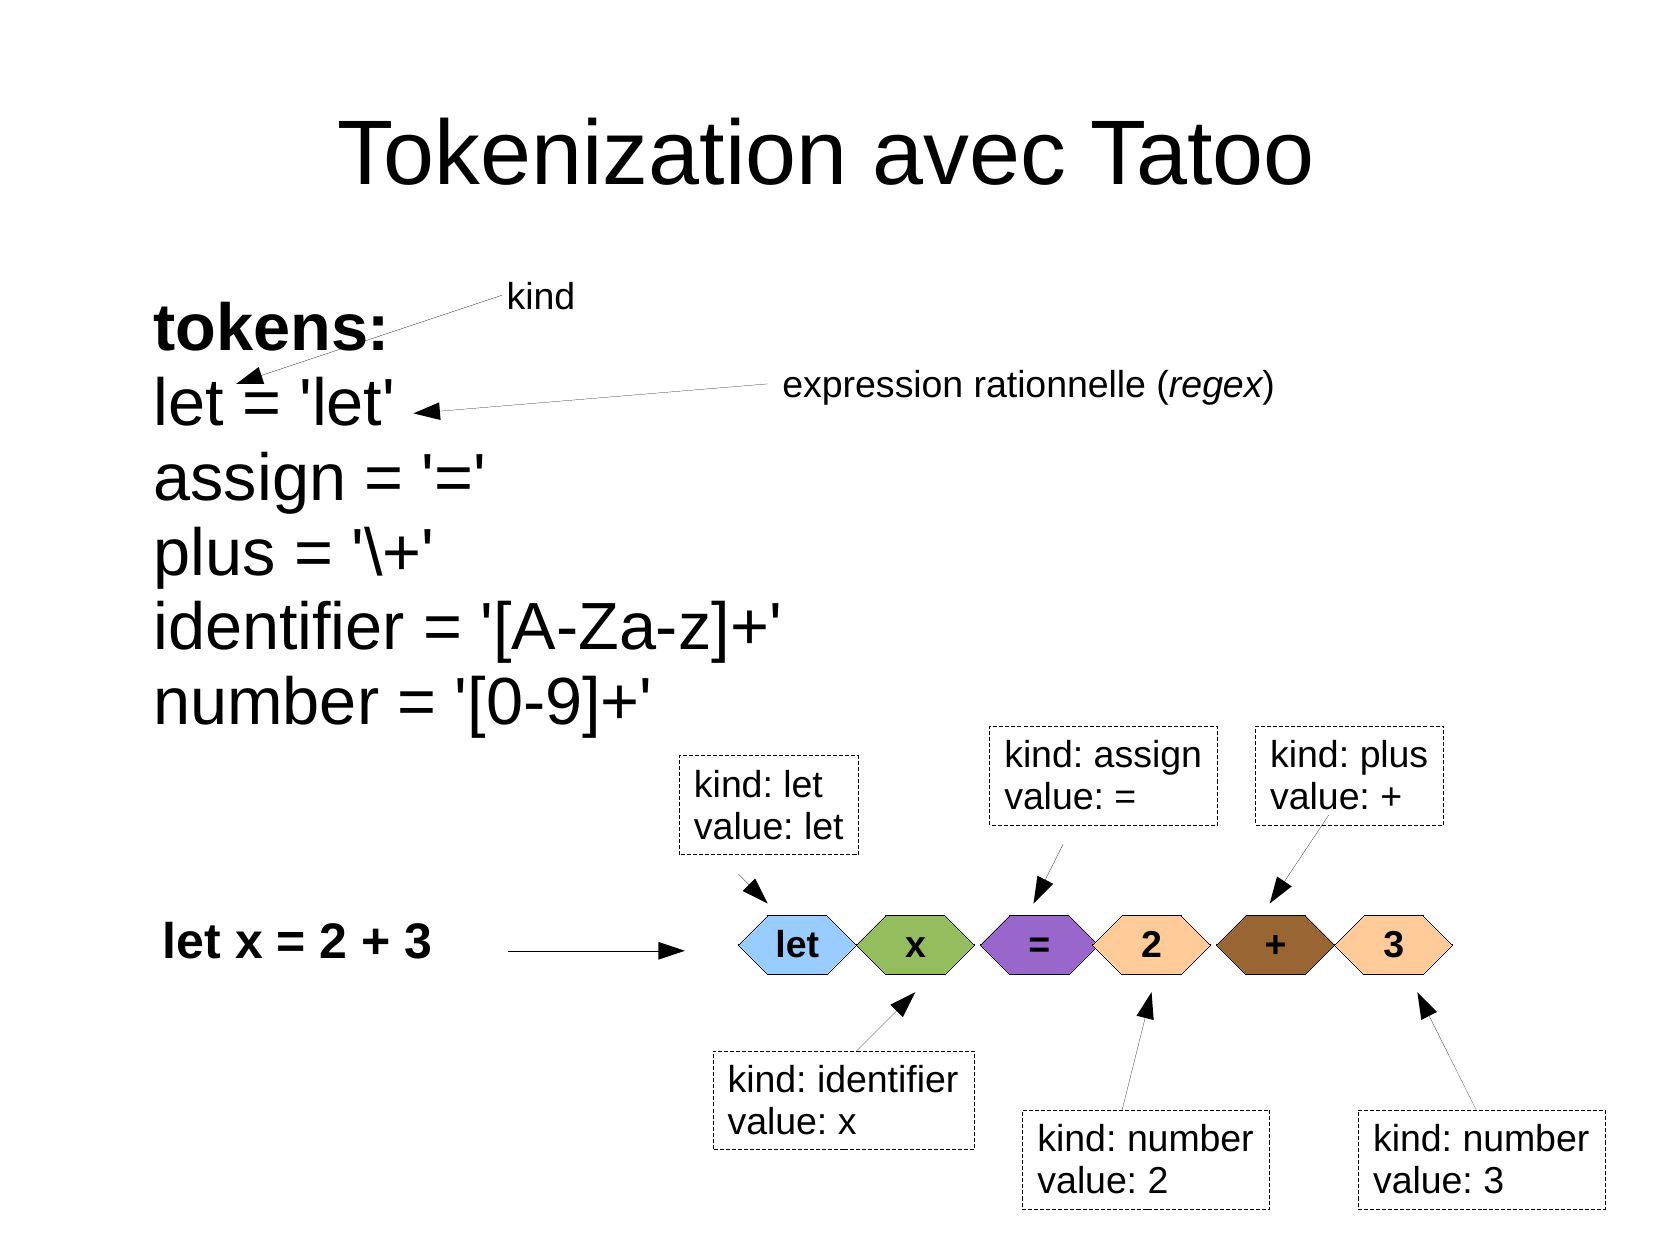

# Tokenization avec Tatoo
kind
tokens:
let = 'let'
assign = '='
plus = '\+'
identifier = '[A-Za-z]+'
number = '[0-9]+'
expression rationnelle (regex)
kind: assign
value: =
kind: plus
value: +
kind: let
value: let
let x = 2 + 3
let
x
=
2
+
3
kind: identifier
value: x
kind: number
value: 2
kind: number
value: 3